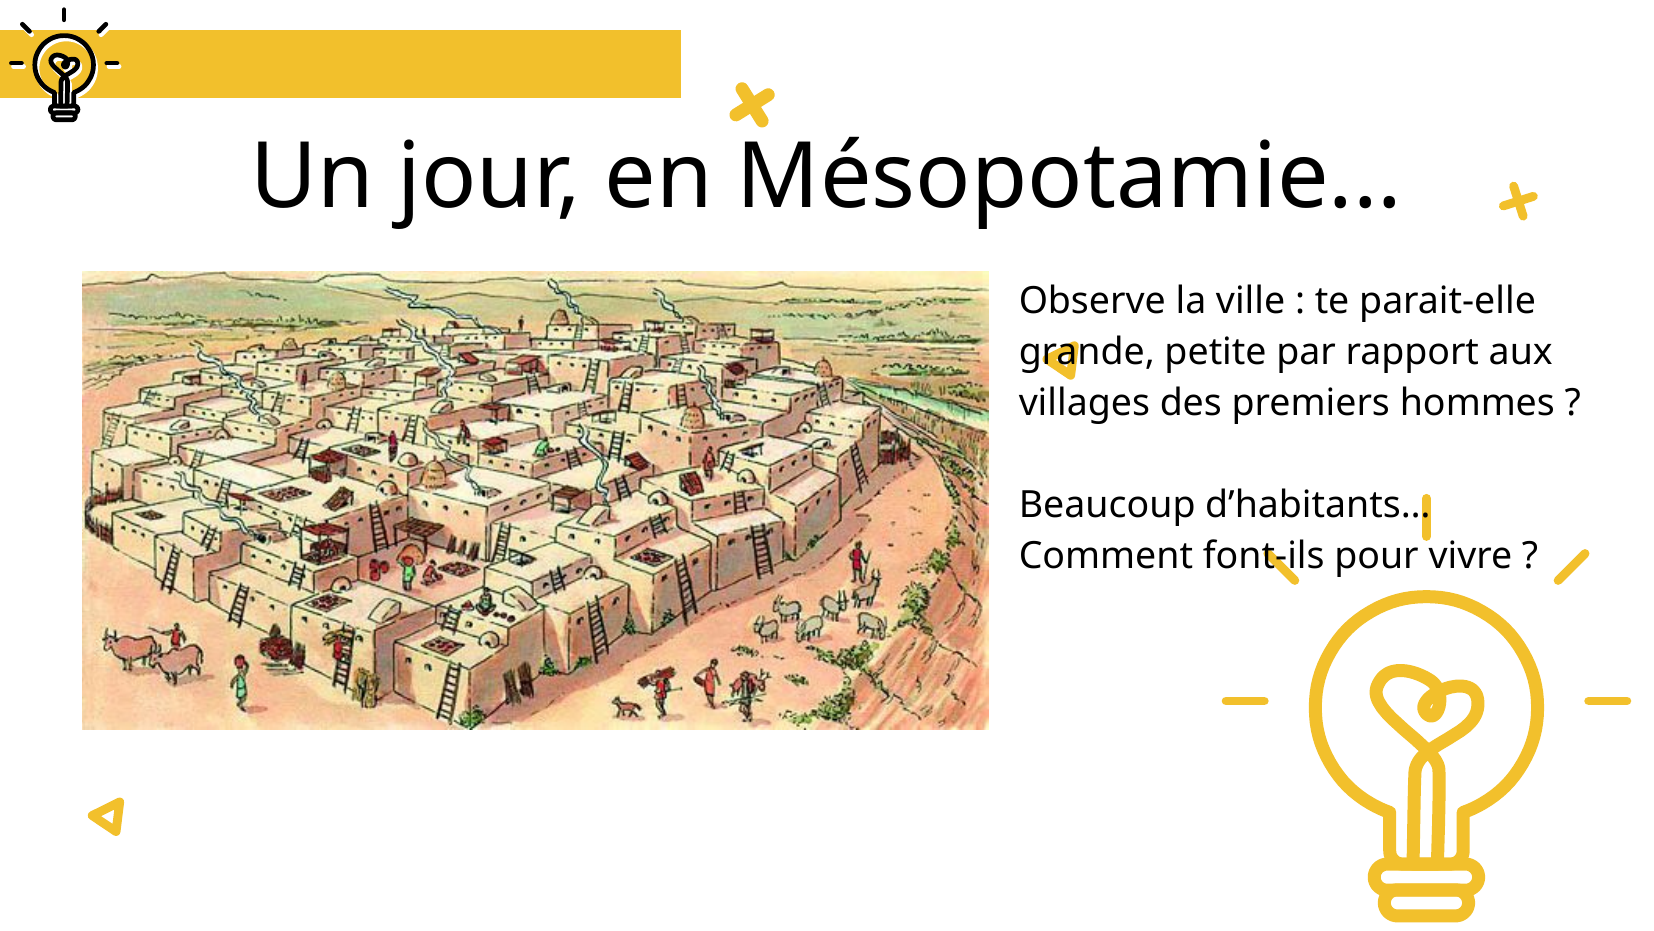

# Un jour, en Mésopotamie...
Observe la ville : te parait-elle grande, petite par rapport aux villages des premiers hommes ?
Beaucoup d’habitants…
Comment font-ils pour vivre ?